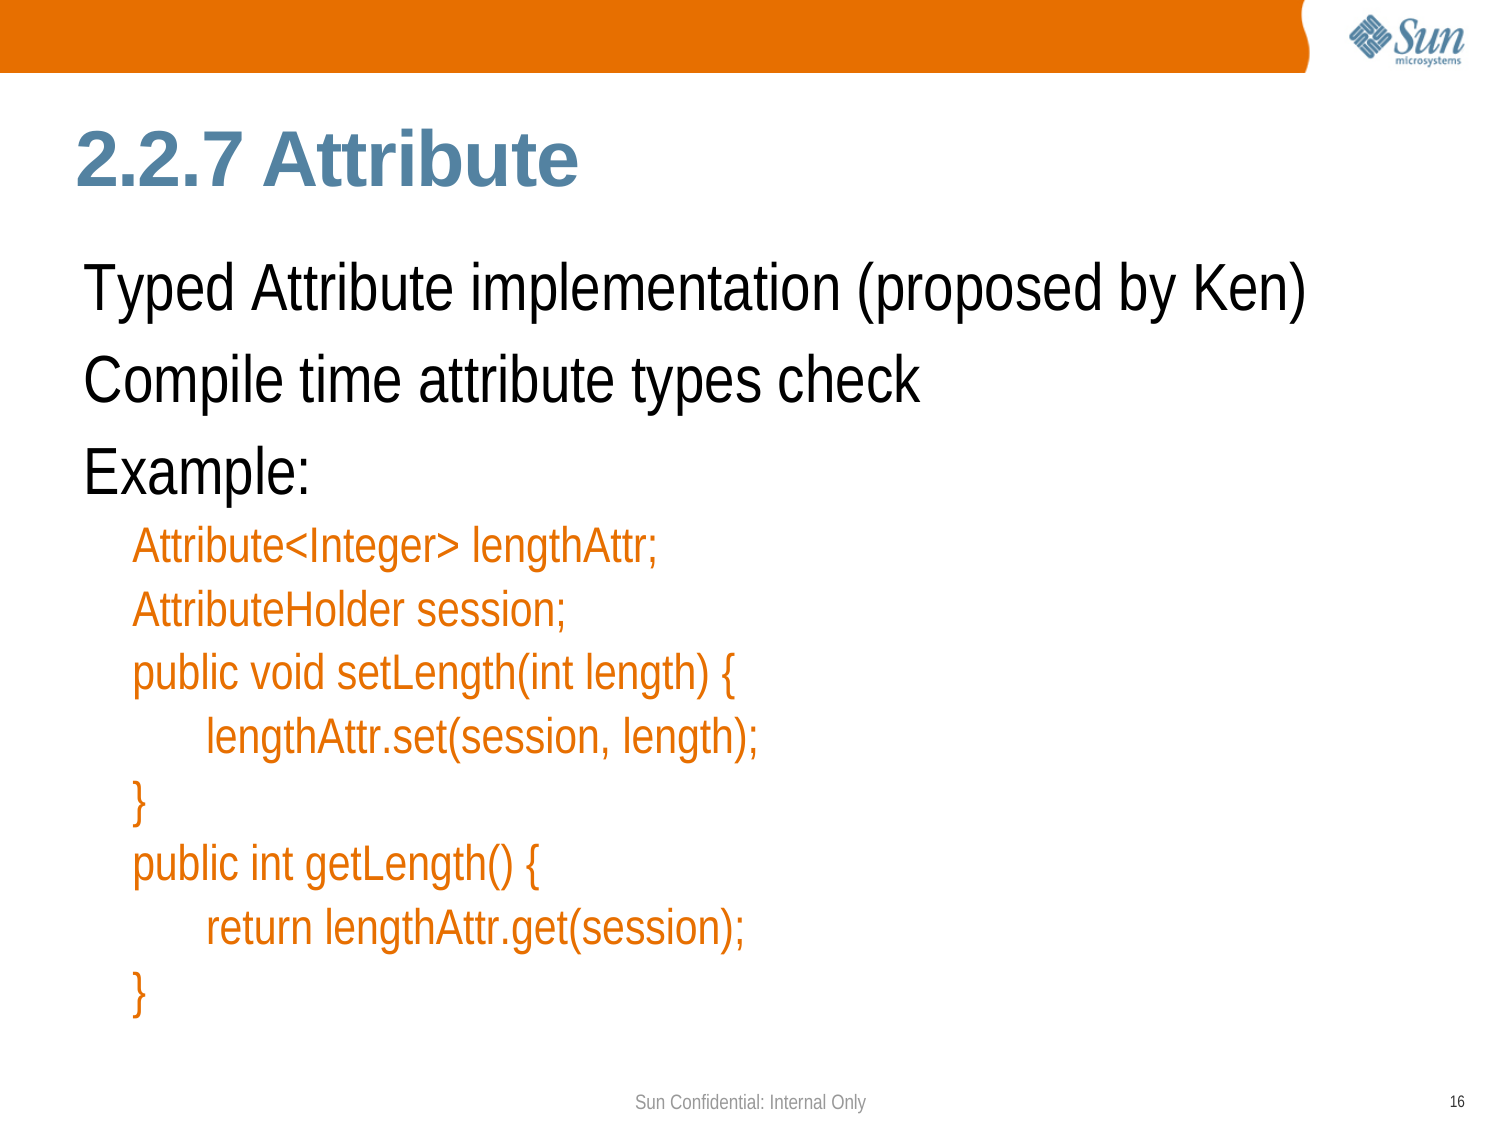

# 2.2.7 Attribute
Typed Attribute implementation (proposed by Ken)
Compile time attribute types check
Example:
Attribute<Integer> lengthAttr;
AttributeHolder session;
public void setLength(int length) {
	lengthAttr.set(session, length);
}
public int getLength() {
	return lengthAttr.get(session);
}